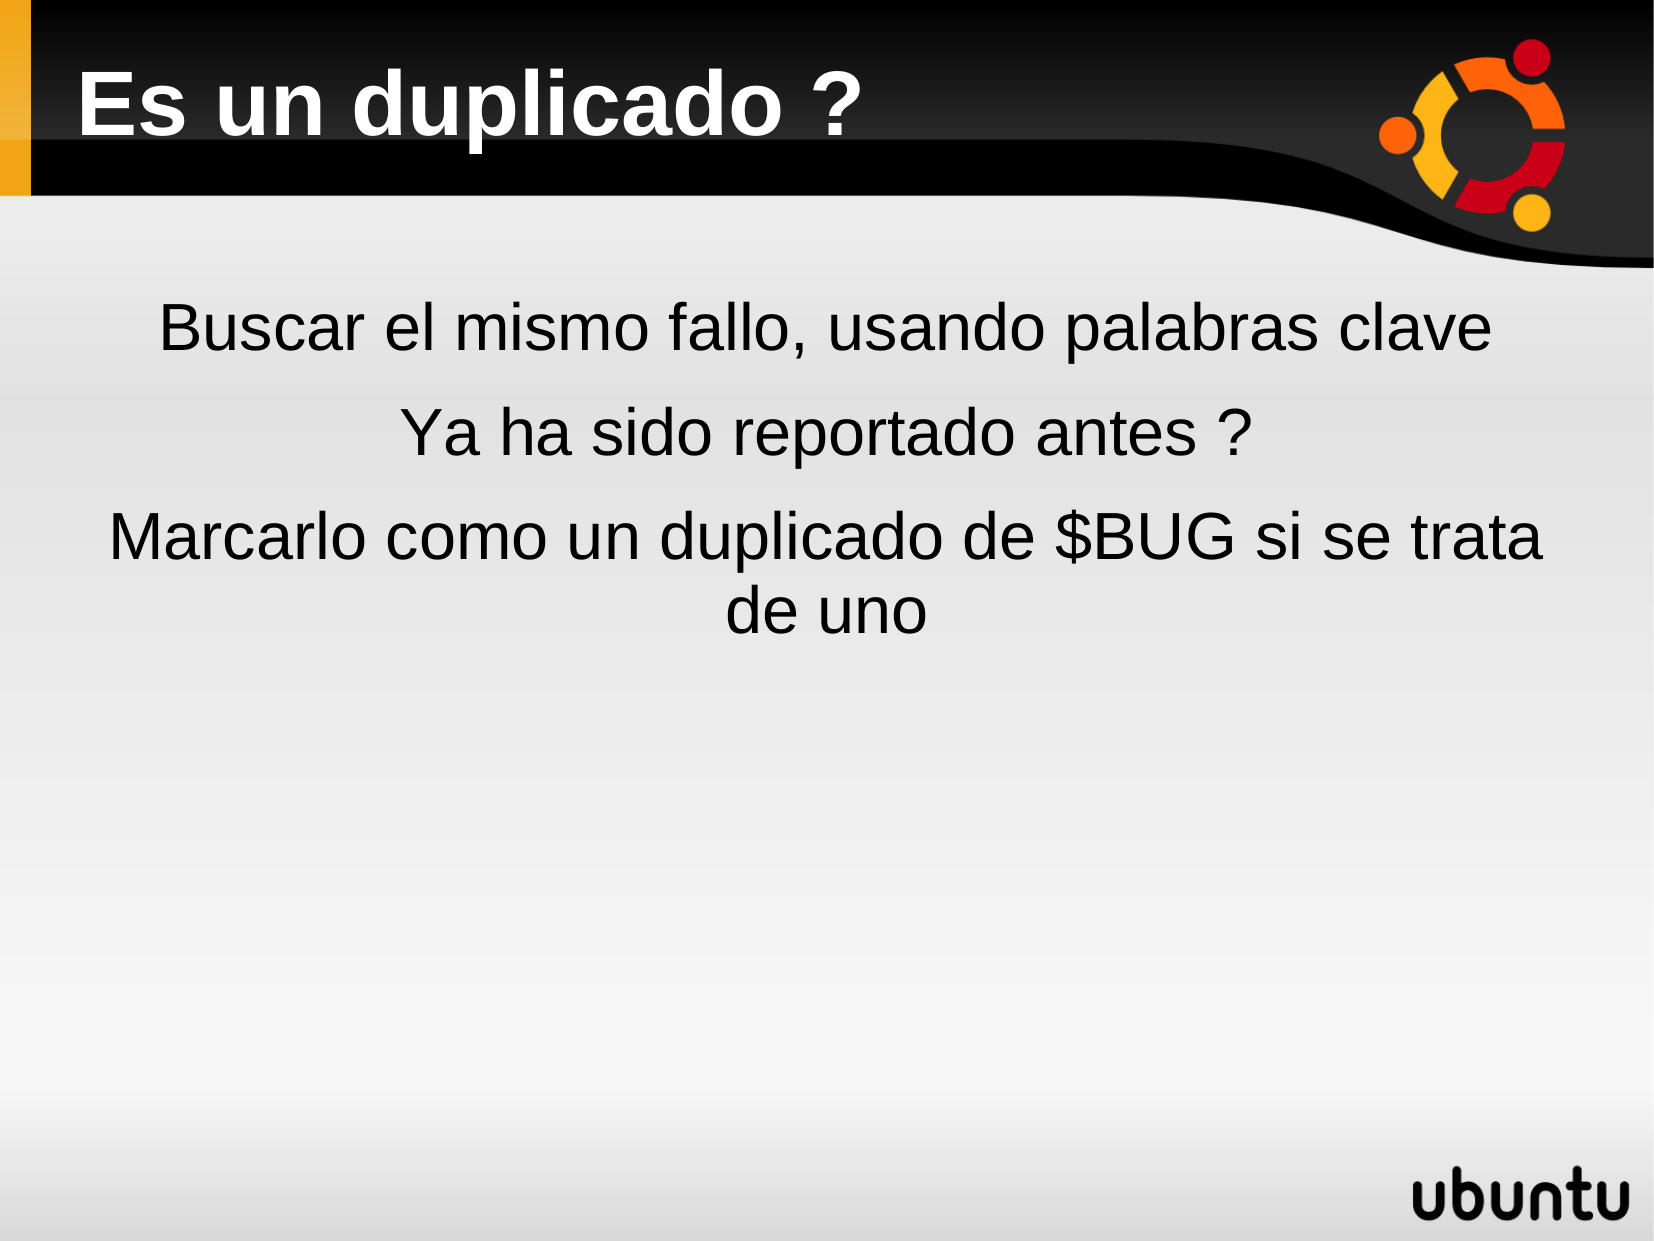

# Es un duplicado ?
Buscar el mismo fallo, usando palabras clave
Ya ha sido reportado antes ?
Marcarlo como un duplicado de $BUG si se trata de uno